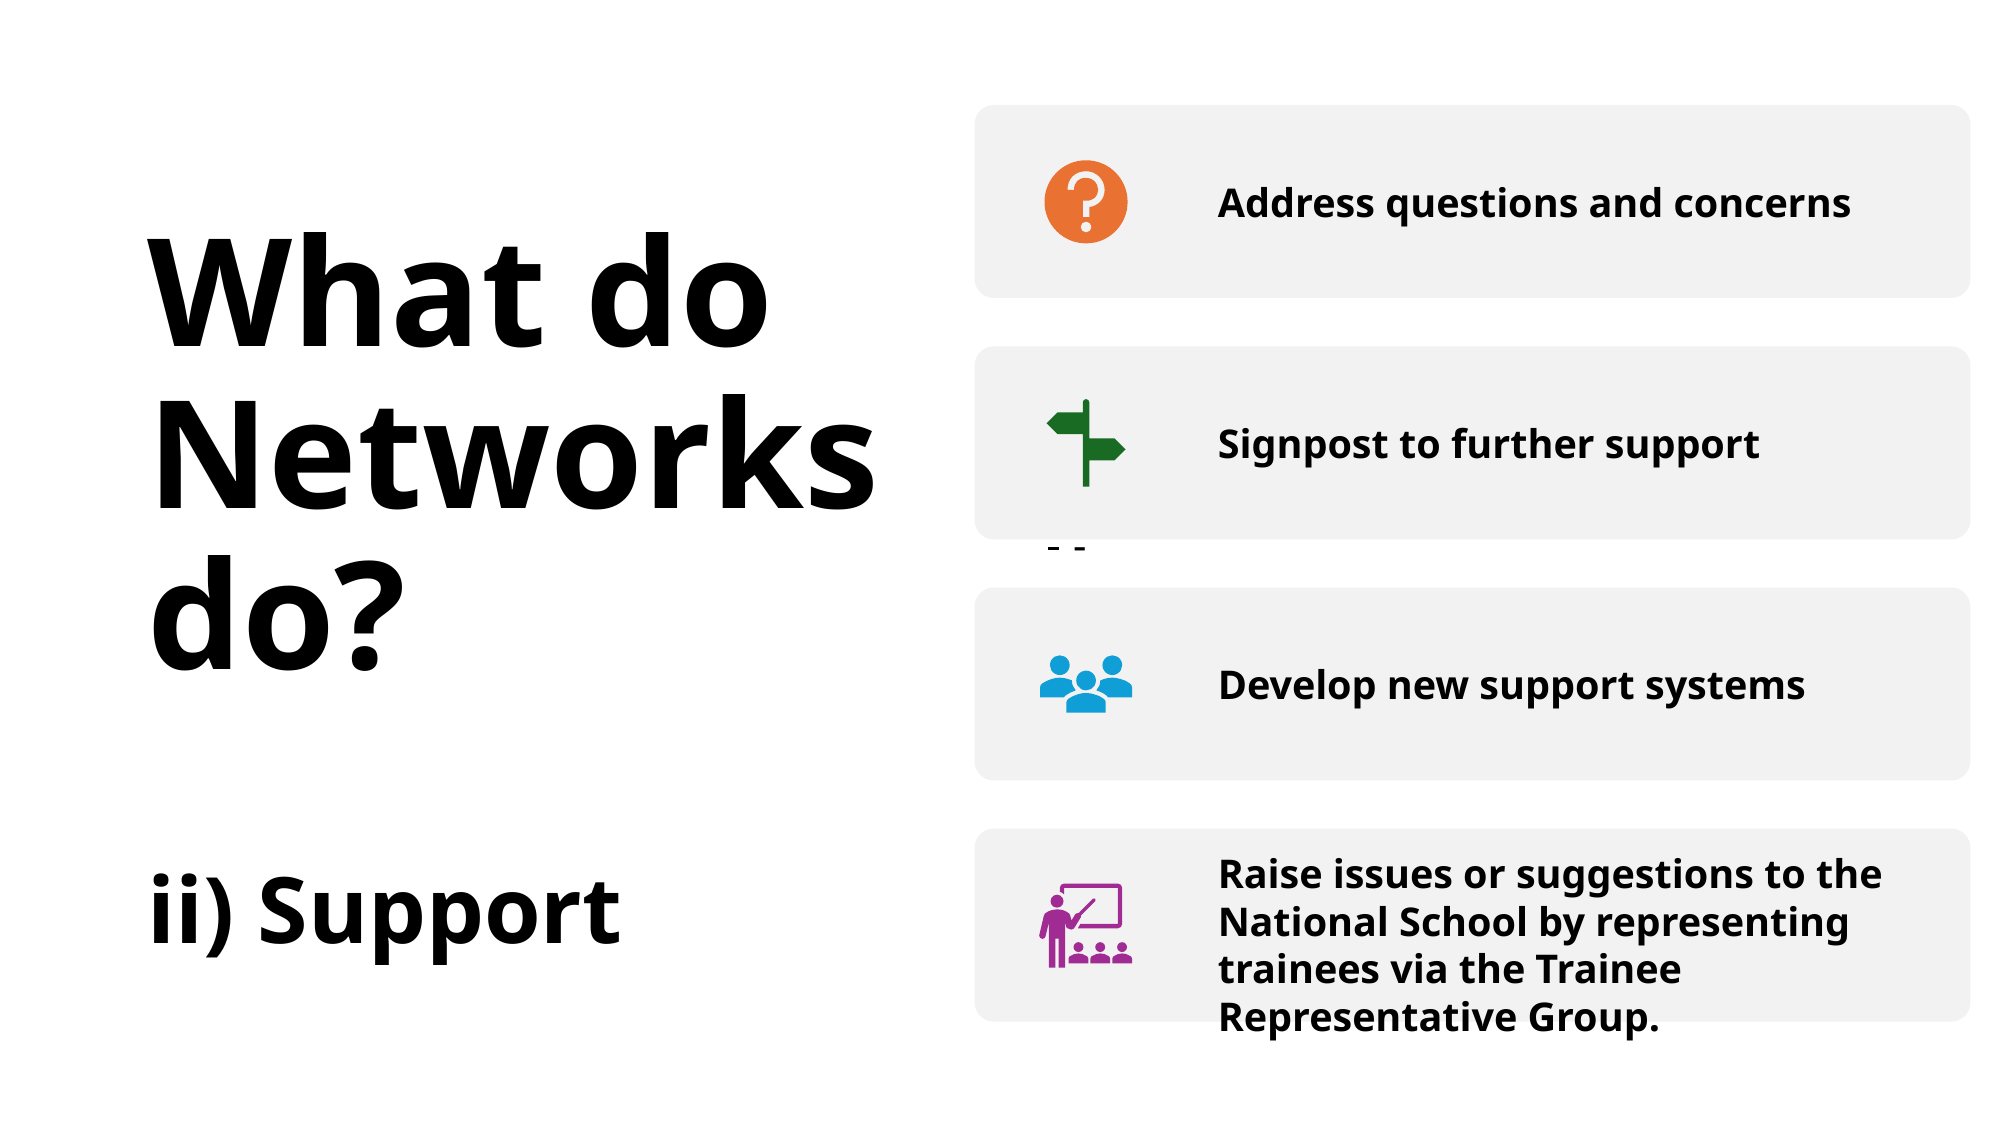

Address questions and concerns
Signpost to further support
Develop new support systems
Raise issues or suggestions to the National School by representing trainees via the Trainee Representative Group.
Group.
# What do Networks do? ii) Support